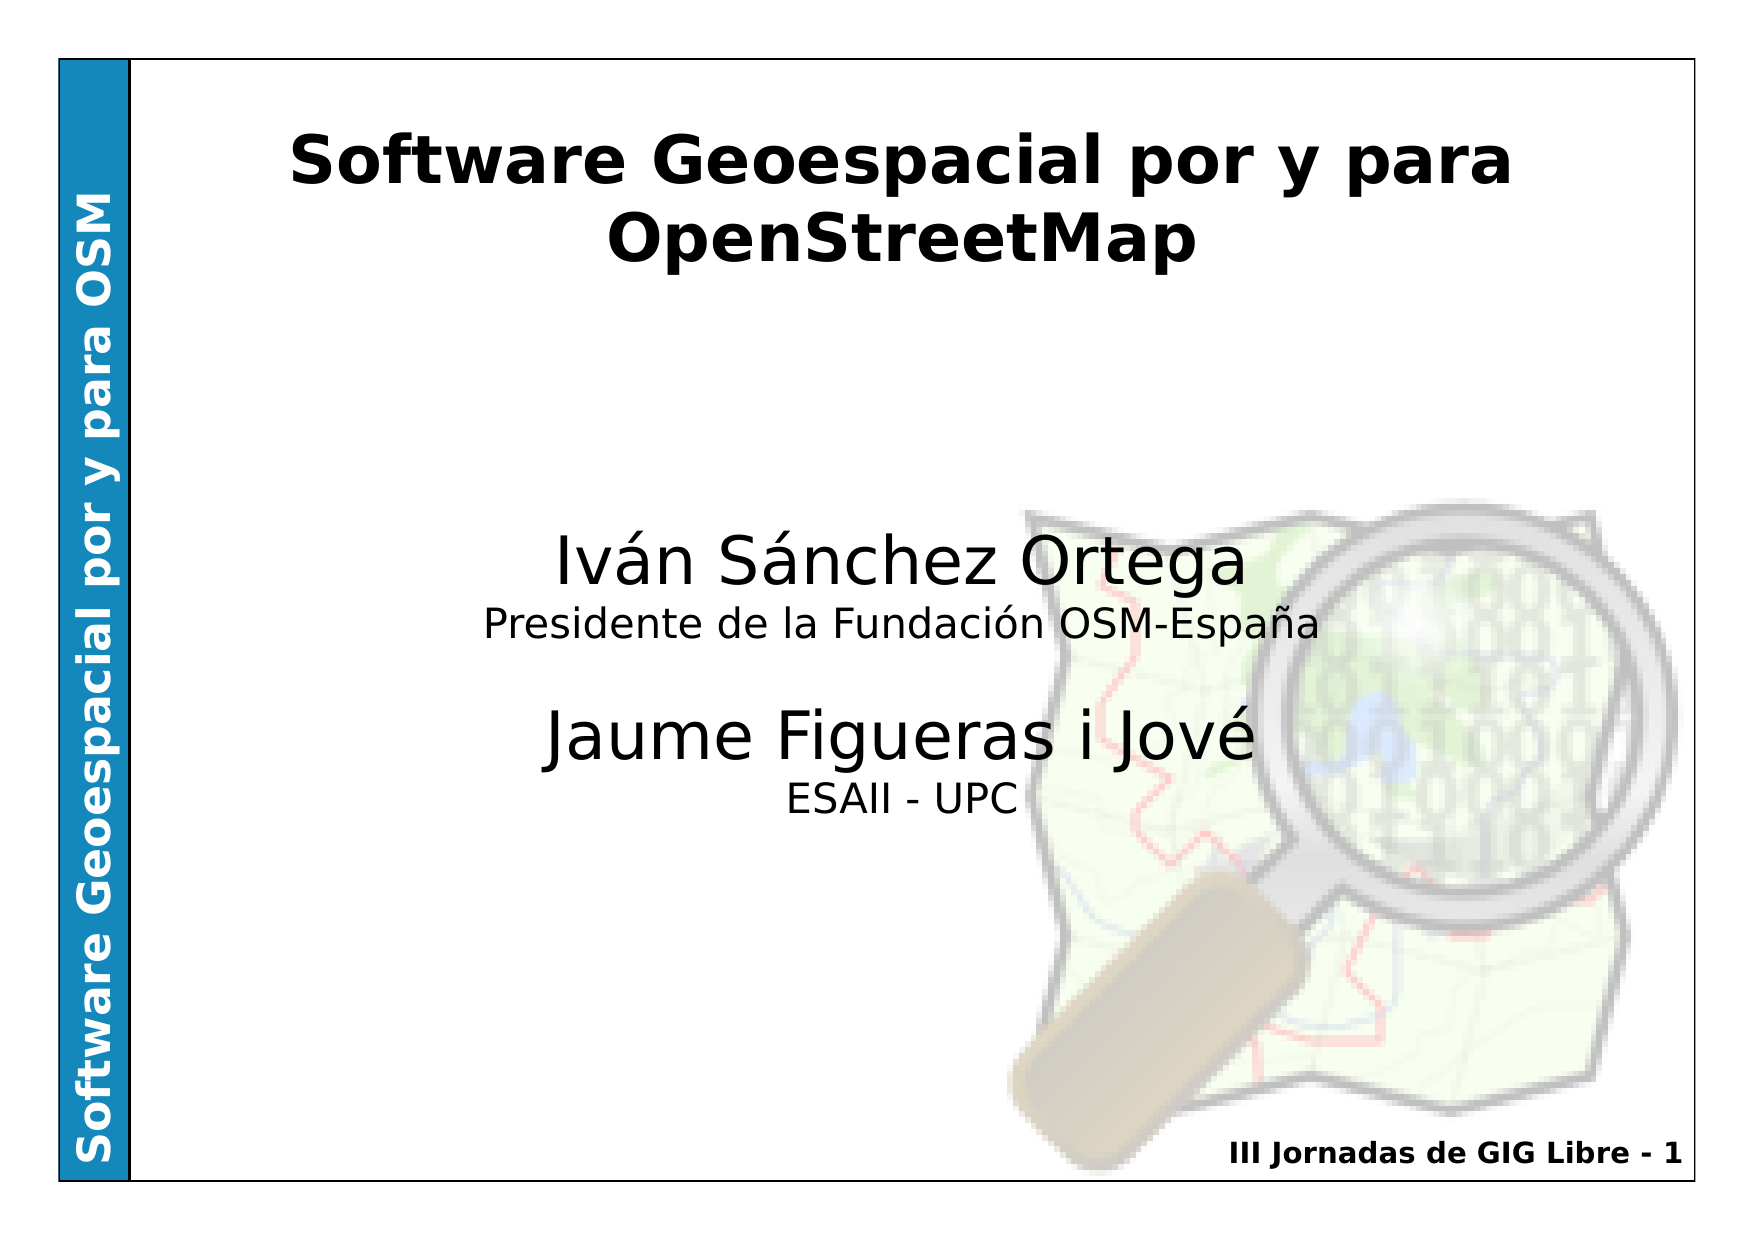

# Software Geoespacial por y para OpenStreetMap
Iván Sánchez Ortega
Presidente de la Fundación OSM-España
Jaume Figueras i Jové
ESAII - UPC
1